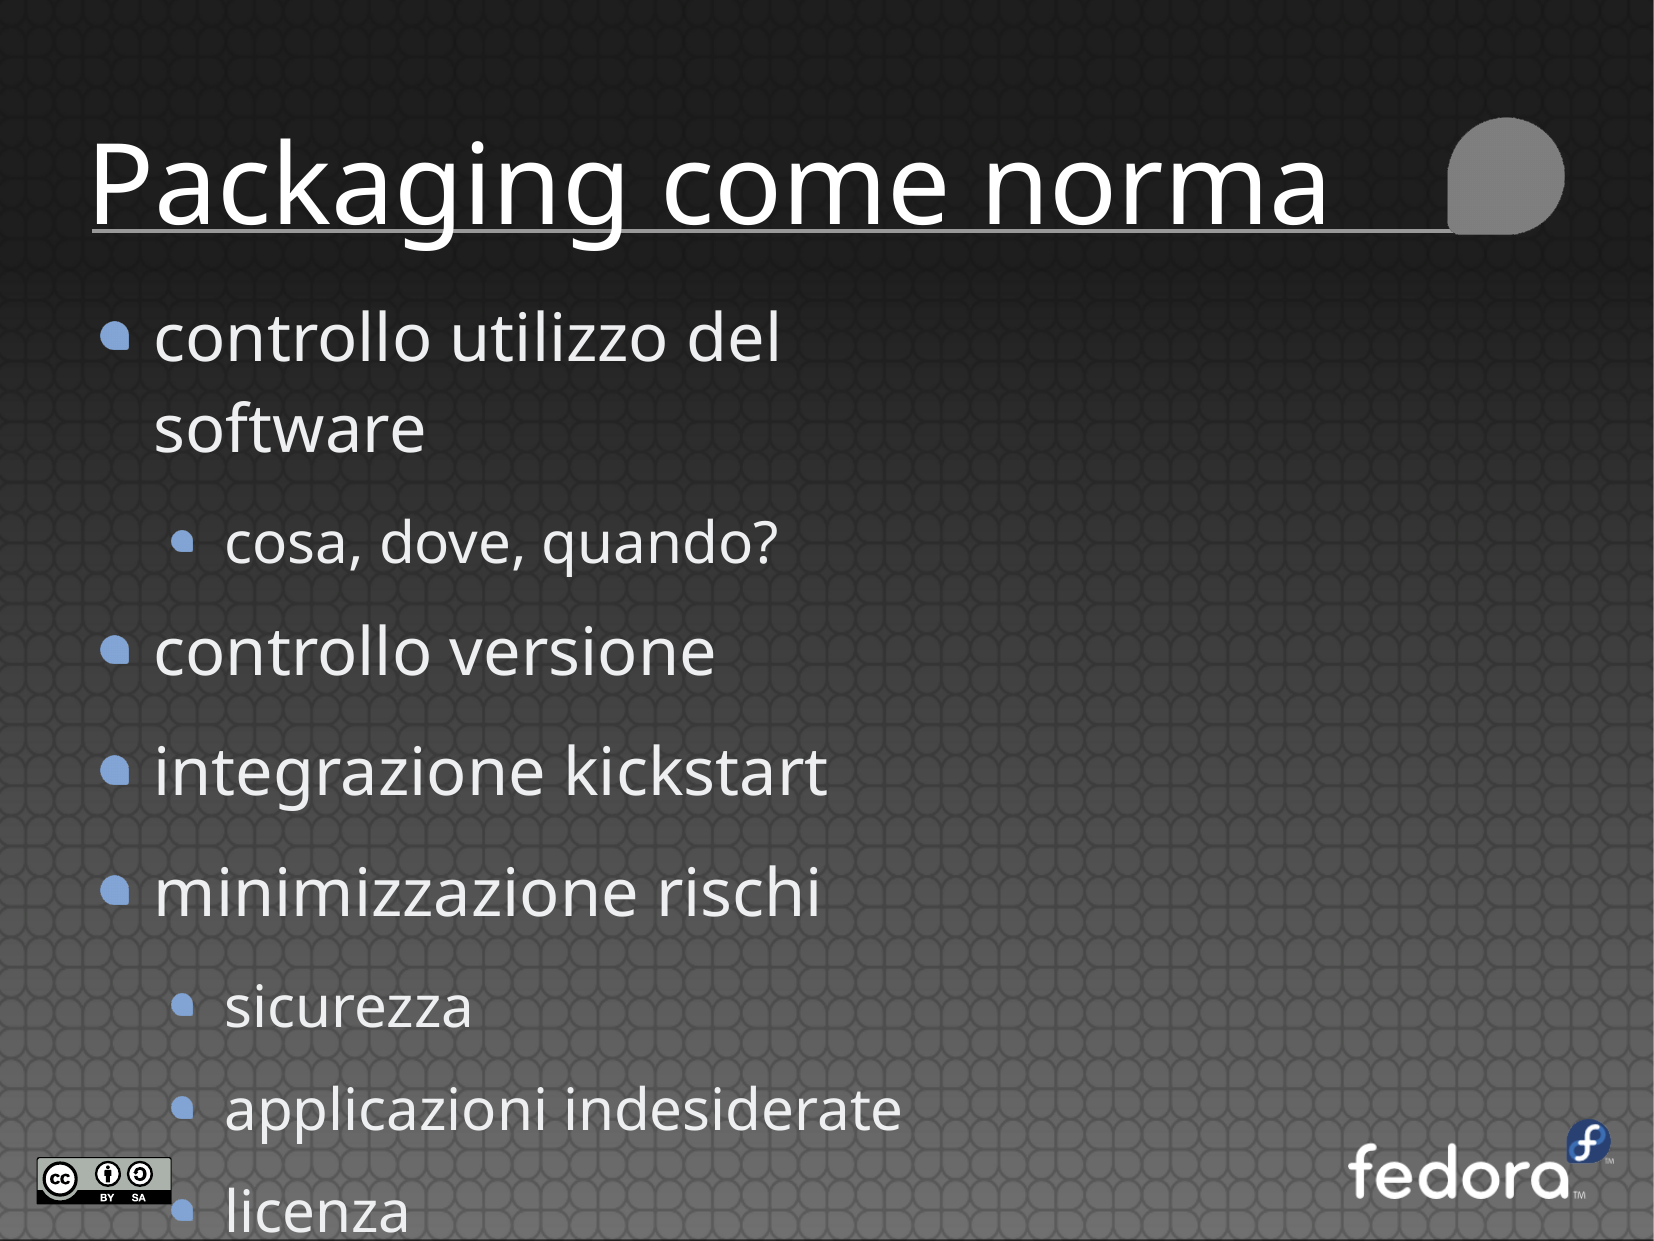

# Packaging come norma
controllo utilizzo del software
cosa, dove, quando?
controllo versione
integrazione kickstart
minimizzazione rischi
sicurezza
applicazioni indesiderate
licenza